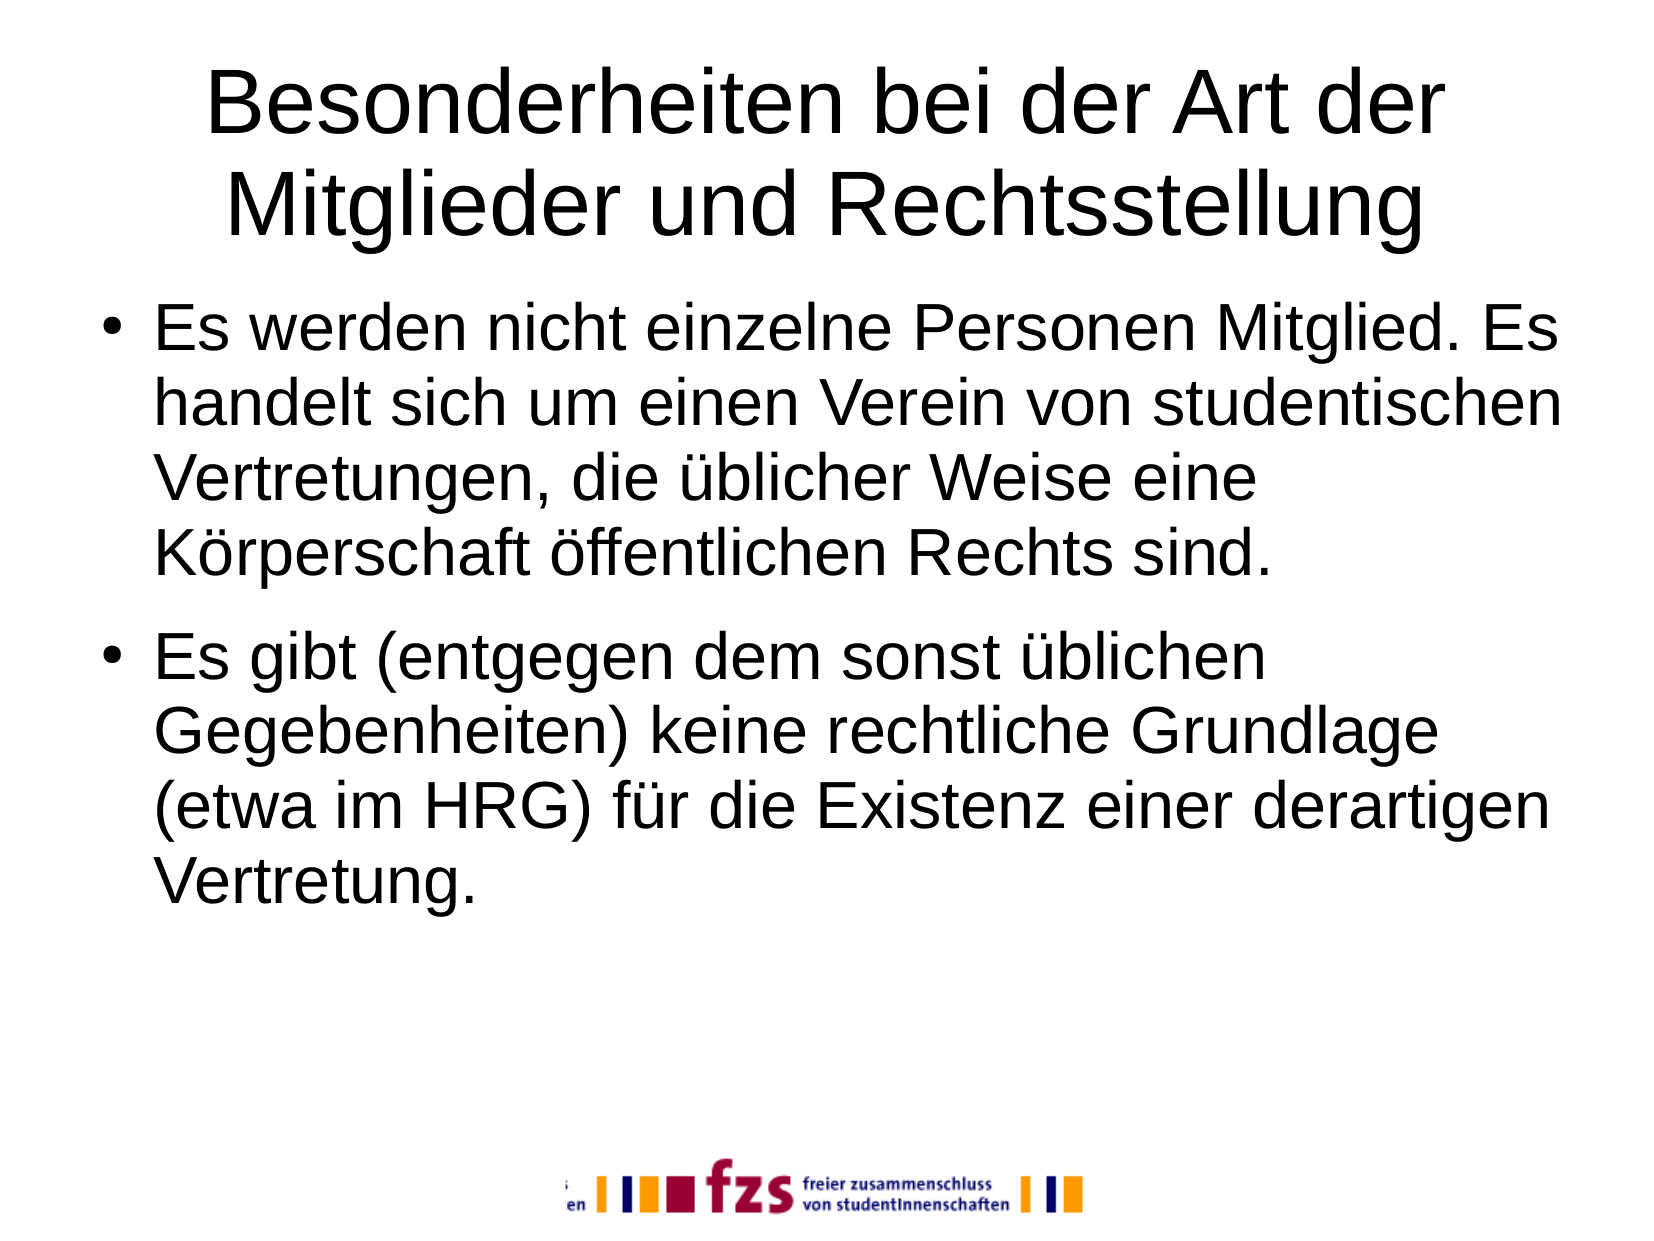

# Besonderheiten bei der Art der Mitglieder und Rechtsstellung
Es werden nicht einzelne Personen Mitglied. Es handelt sich um einen Verein von studentischen Vertretungen, die üblicher Weise eine Körperschaft öffentlichen Rechts sind.
Es gibt (entgegen dem sonst üblichen Gegebenheiten) keine rechtliche Grundlage (etwa im HRG) für die Existenz einer derartigen Vertretung.